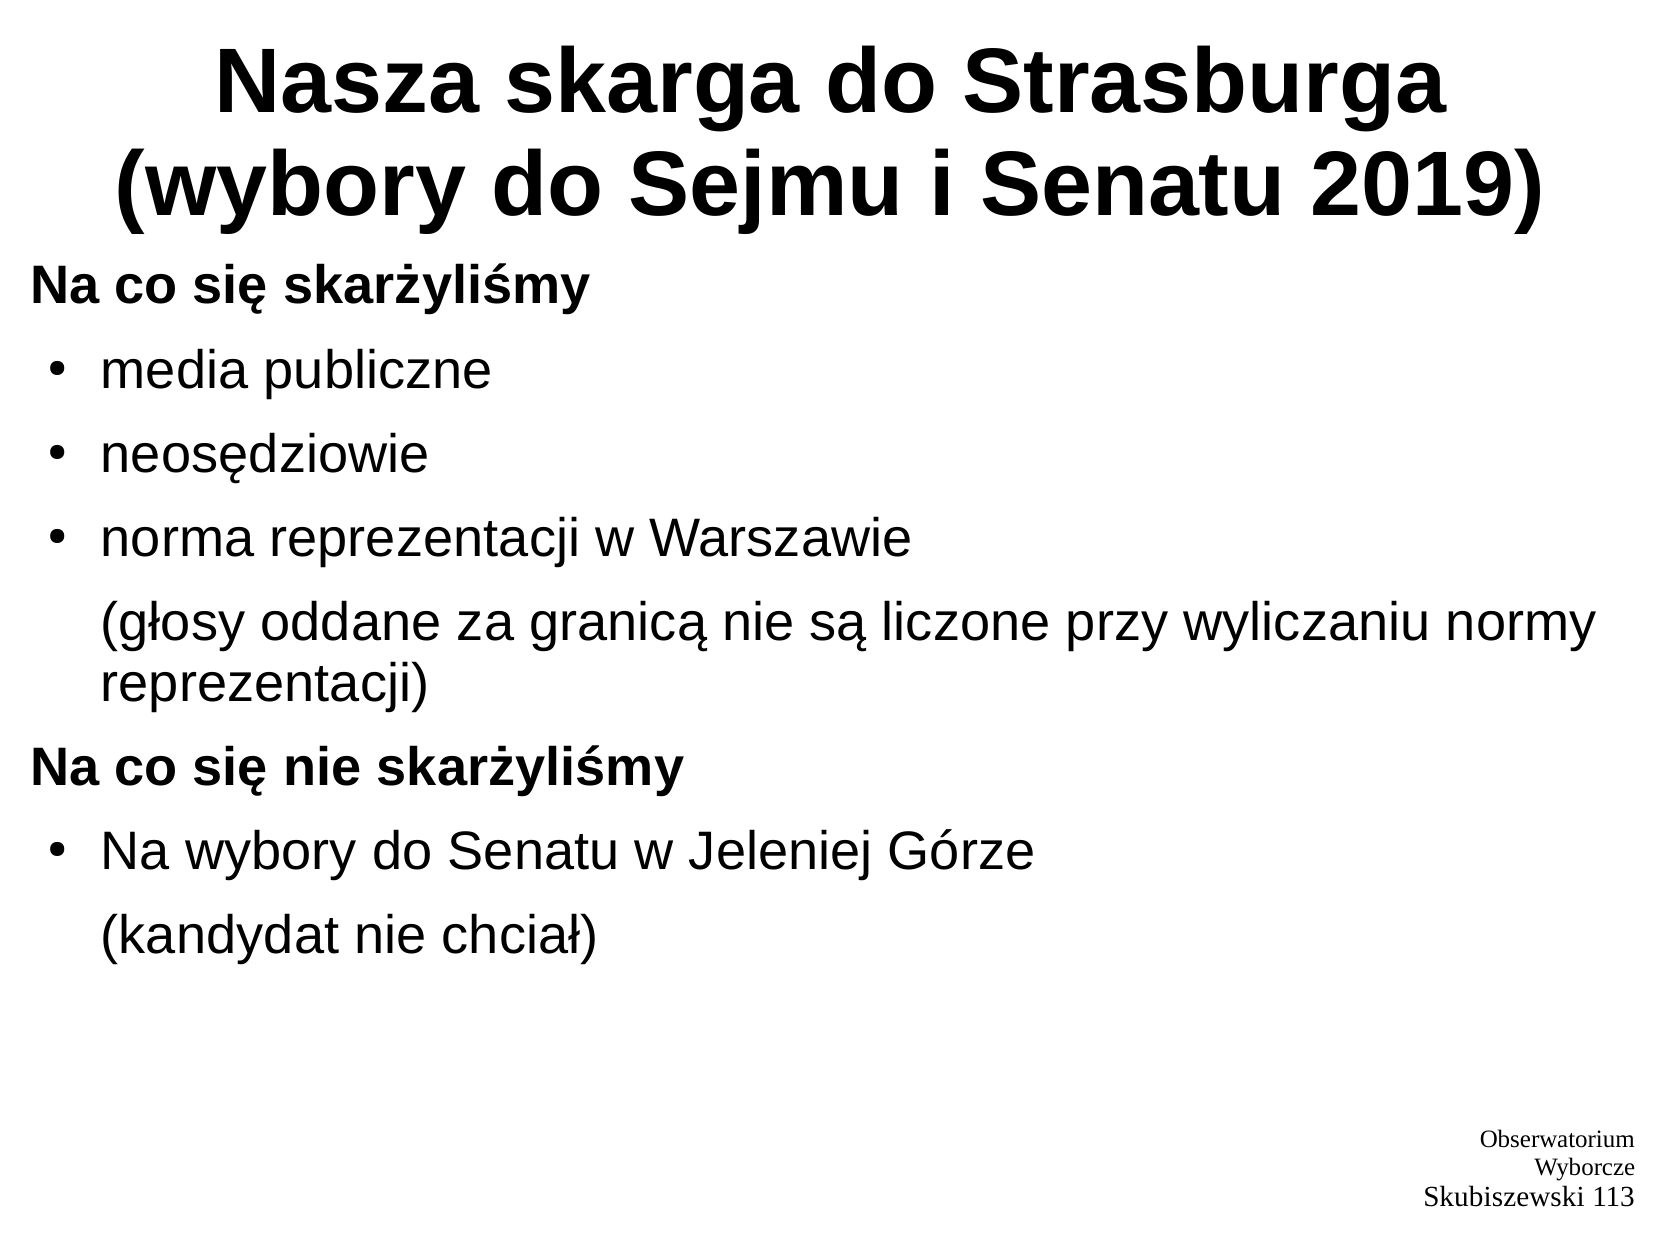

# Nasza skarga do Strasburga (wybory do Sejmu i Senatu 2019)
Na co się skarżyliśmy
media publiczne
neosędziowie
norma reprezentacji w Warszawie
(głosy oddane za granicą nie są liczone przy wyliczaniu normy reprezentacji)
Na co się nie skarżyliśmy
Na wybory do Senatu w Jeleniej Górze
(kandydat nie chciał)
113